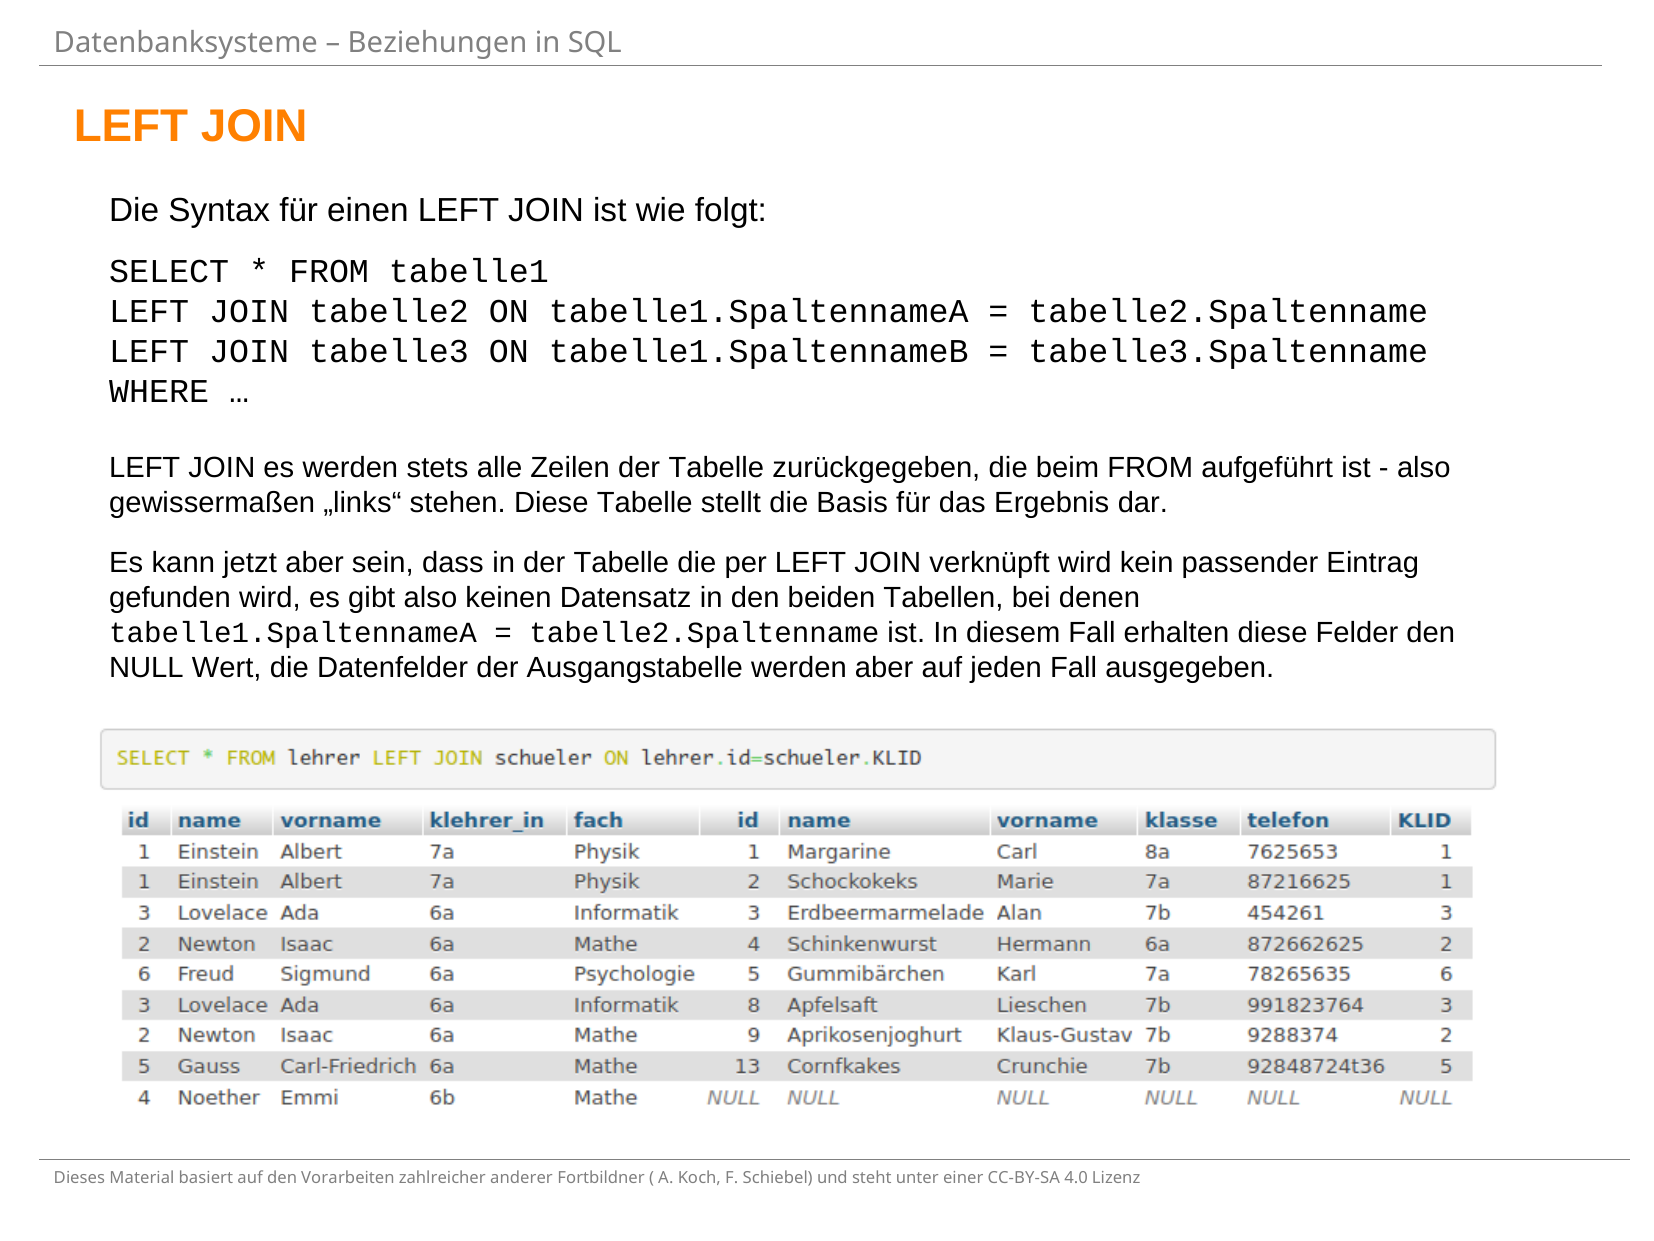

Datenbanksysteme – Beziehungen in SQL
LEFT JOIN
Die Syntax für einen LEFT JOIN ist wie folgt:
SELECT * FROM tabelle1
LEFT JOIN tabelle2 ON tabelle1.SpaltennameA = tabelle2.Spaltenname
LEFT JOIN tabelle3 ON tabelle1.SpaltennameB = tabelle3.Spaltenname
WHERE …
LEFT JOIN es werden stets alle Zeilen der Tabelle zurückgegeben, die beim FROM aufgeführt ist - also gewissermaßen „links“ stehen. Diese Tabelle stellt die Basis für das Ergebnis dar.
Es kann jetzt aber sein, dass in der Tabelle die per LEFT JOIN verknüpft wird kein passender Eintrag gefunden wird, es gibt also keinen Datensatz in den beiden Tabellen, bei denen
tabelle1.SpaltennameA = tabelle2.Spaltenname ist. In diesem Fall erhalten diese Felder den NULL Wert, die Datenfelder der Ausgangstabelle werden aber auf jeden Fall ausgegeben.